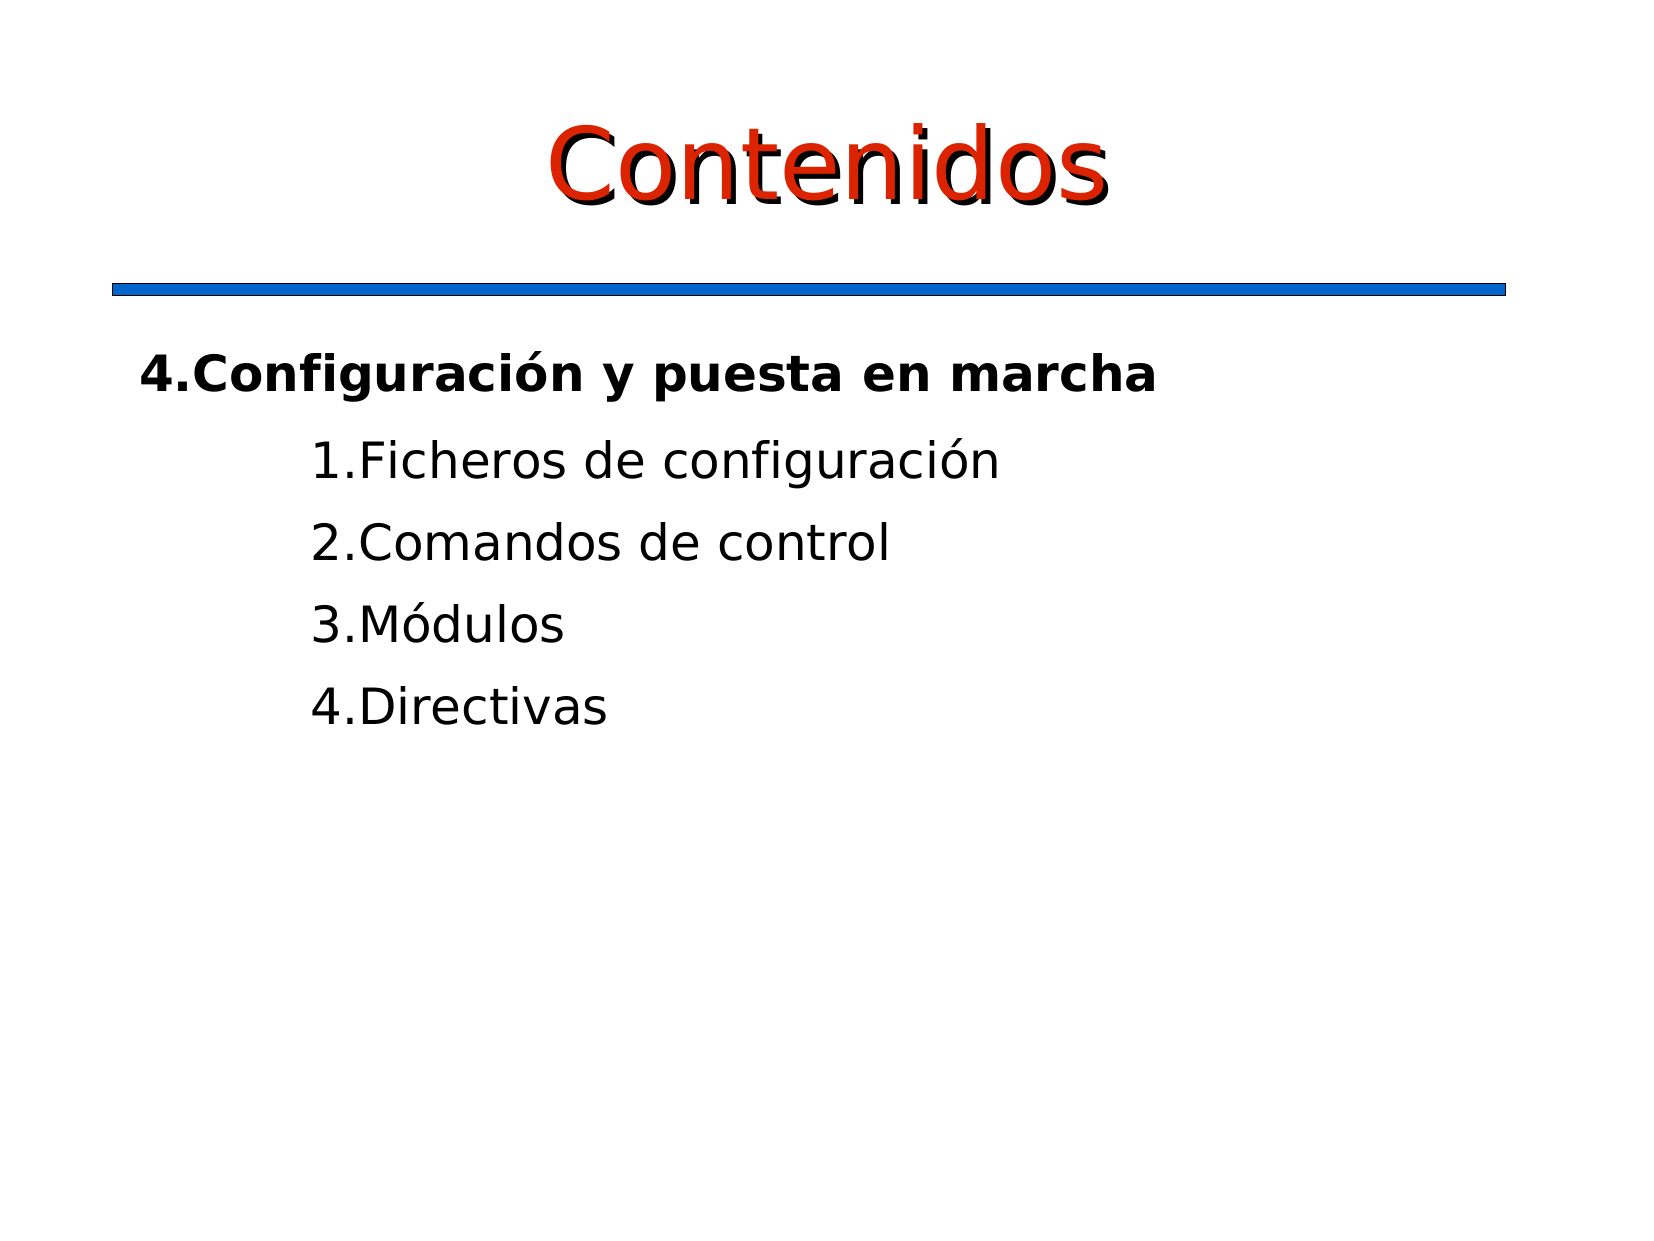

# Contenidos
Configuración y puesta en marcha
Ficheros de configuración
Comandos de control
Módulos
Directivas